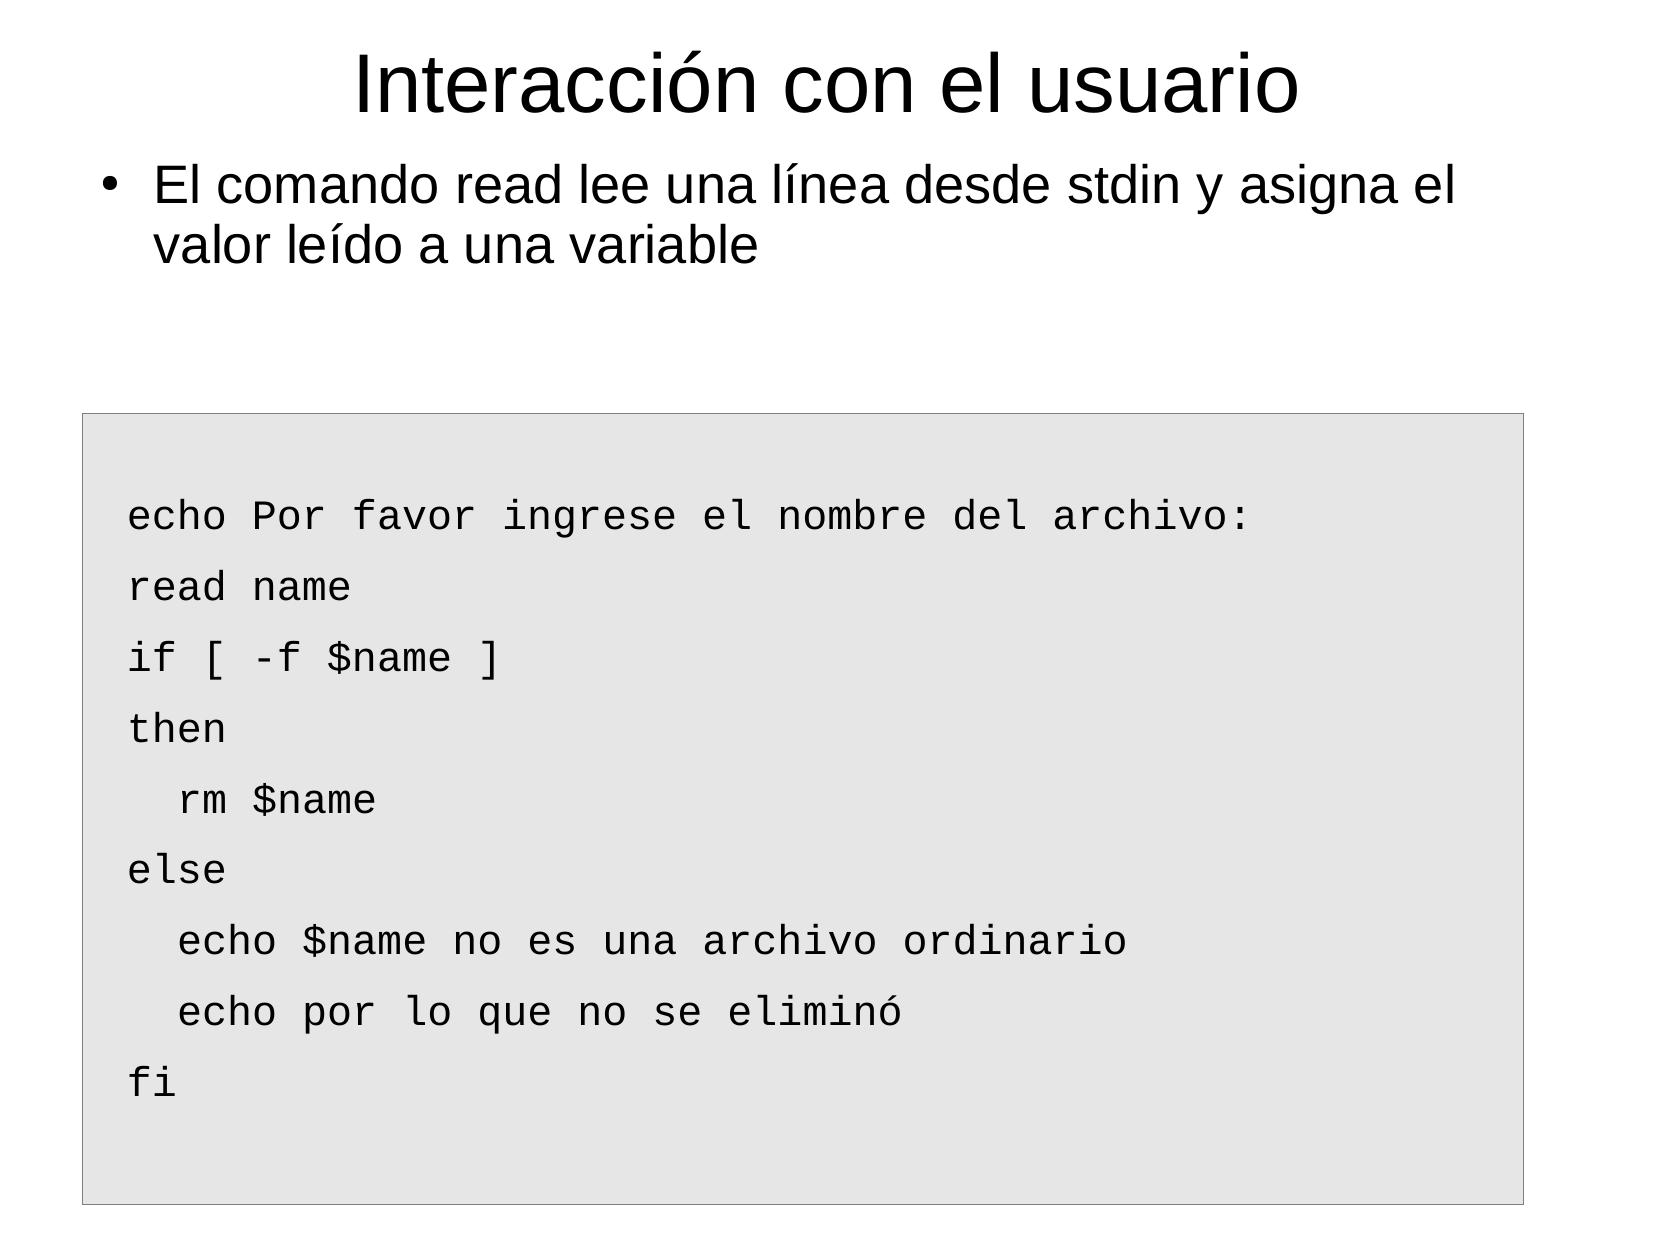

# Interacción con el usuario
El comando read lee una línea desde stdin y asigna el valor leído a una variable
echo Por favor ingrese el nombre del archivo:
read name
if [ -f $name ]
then
 rm $name
else
 echo $name no es una archivo ordinario
 echo por lo que no se eliminó
fi